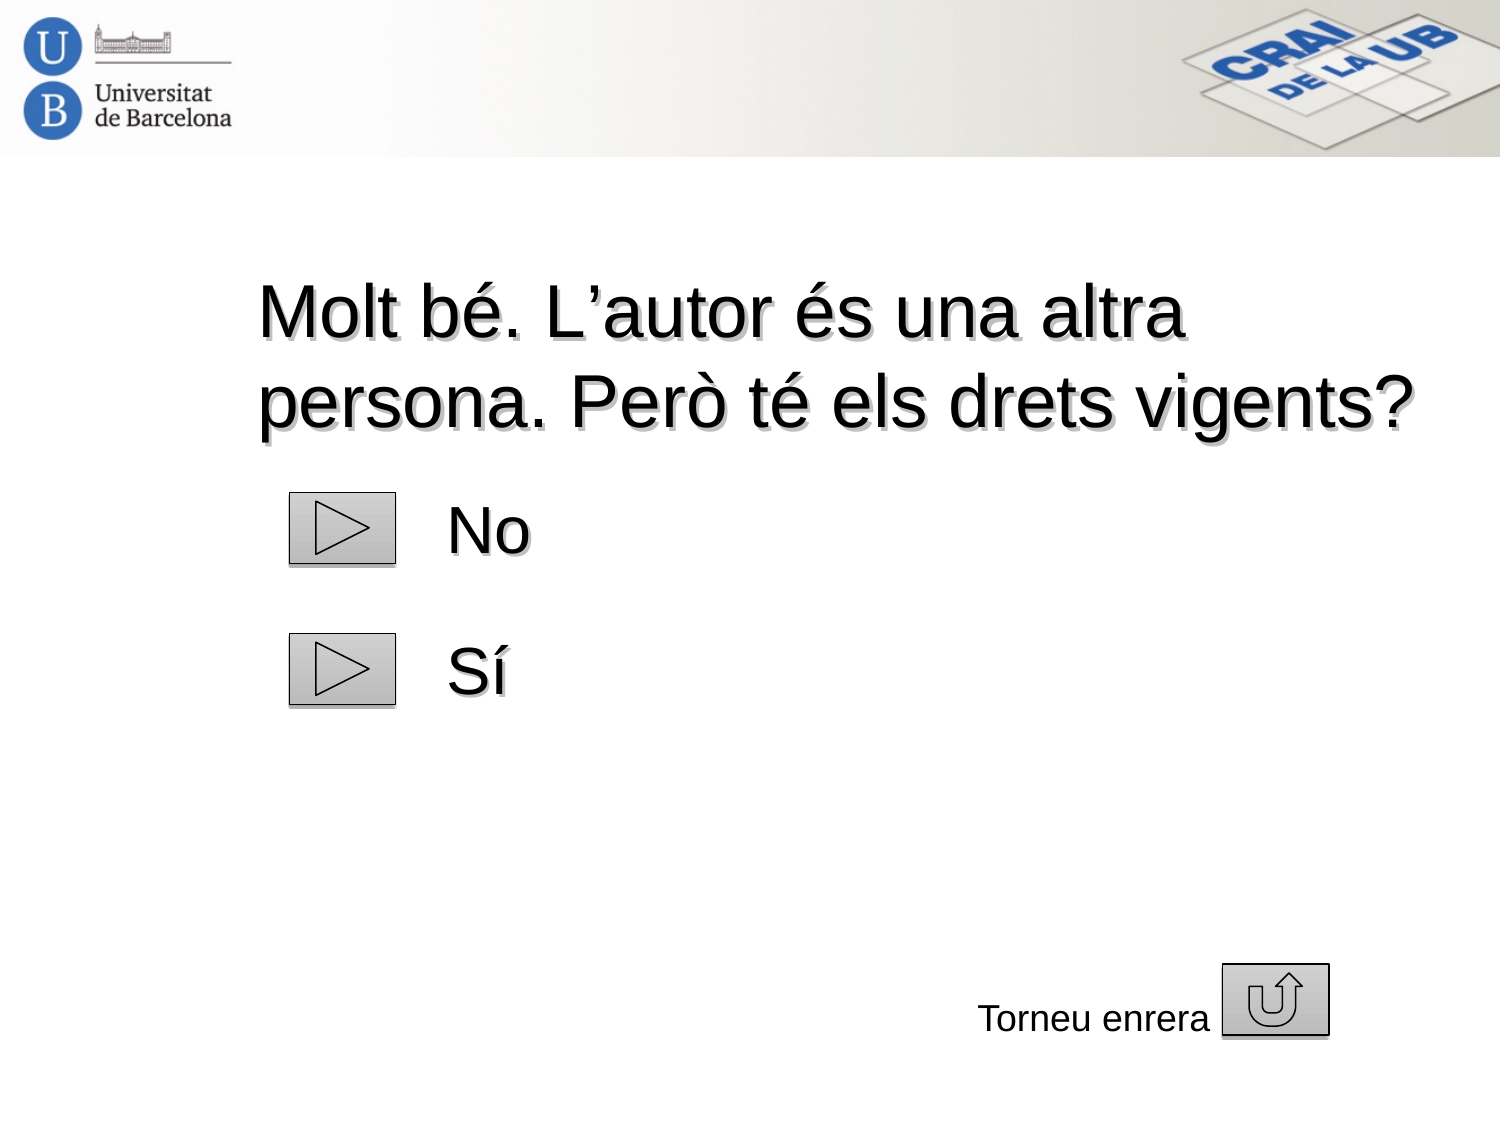

# Molt bé. L’autor és una altra persona. Però té els drets vigents?
No
Sí
Torneu enrera